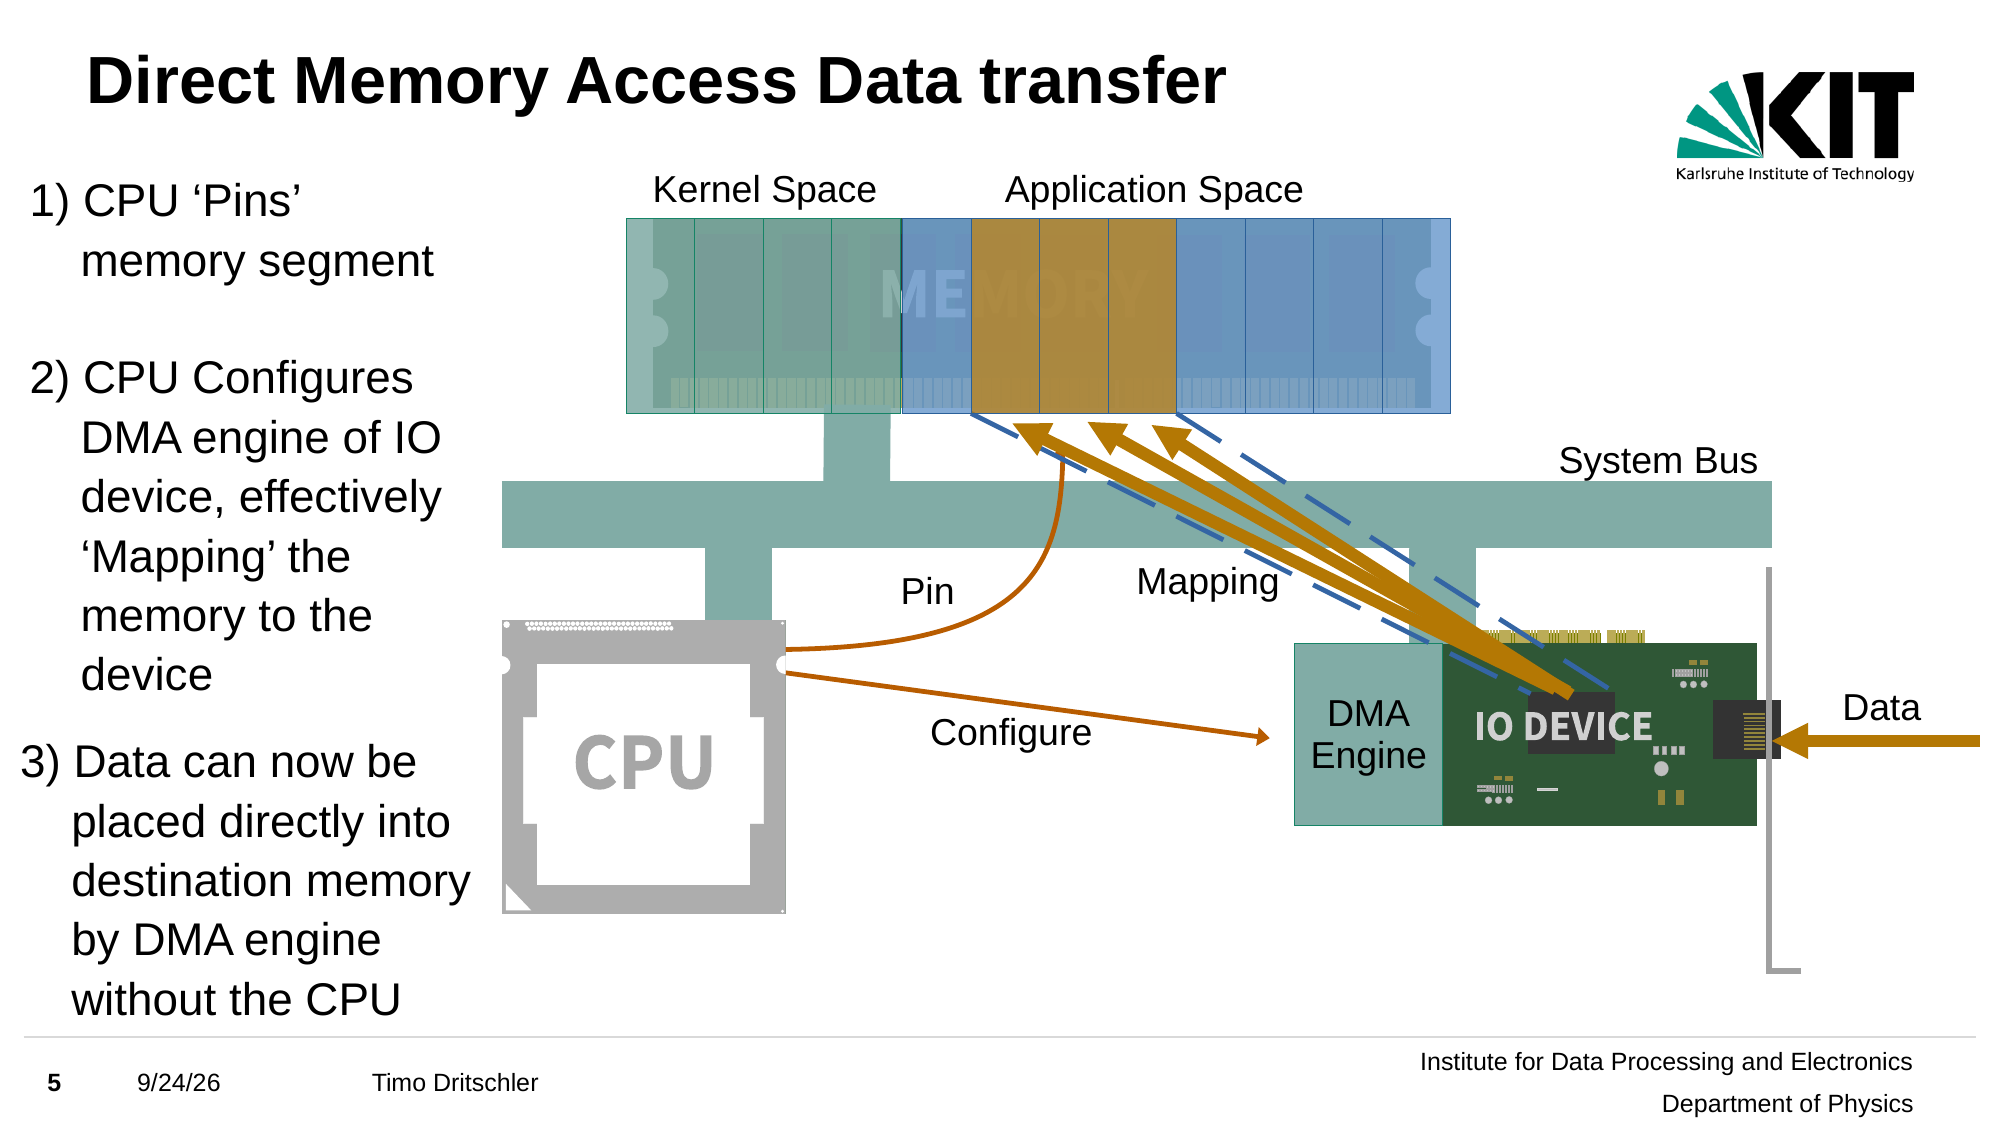

# Direct Memory Access Data transfer
Application Space
Kernel Space
1) CPU ‘Pins’
 memory segment
2) CPU Configures
 DMA engine of IO
 device, effectively
 ‘Mapping’ the
 memory to the
 device
System Bus
Mapping
Pin
DMA
Engine
Data
Configure
3) Data can now be
 placed directly into
 destination memory
 by DMA engine
 without the CPU